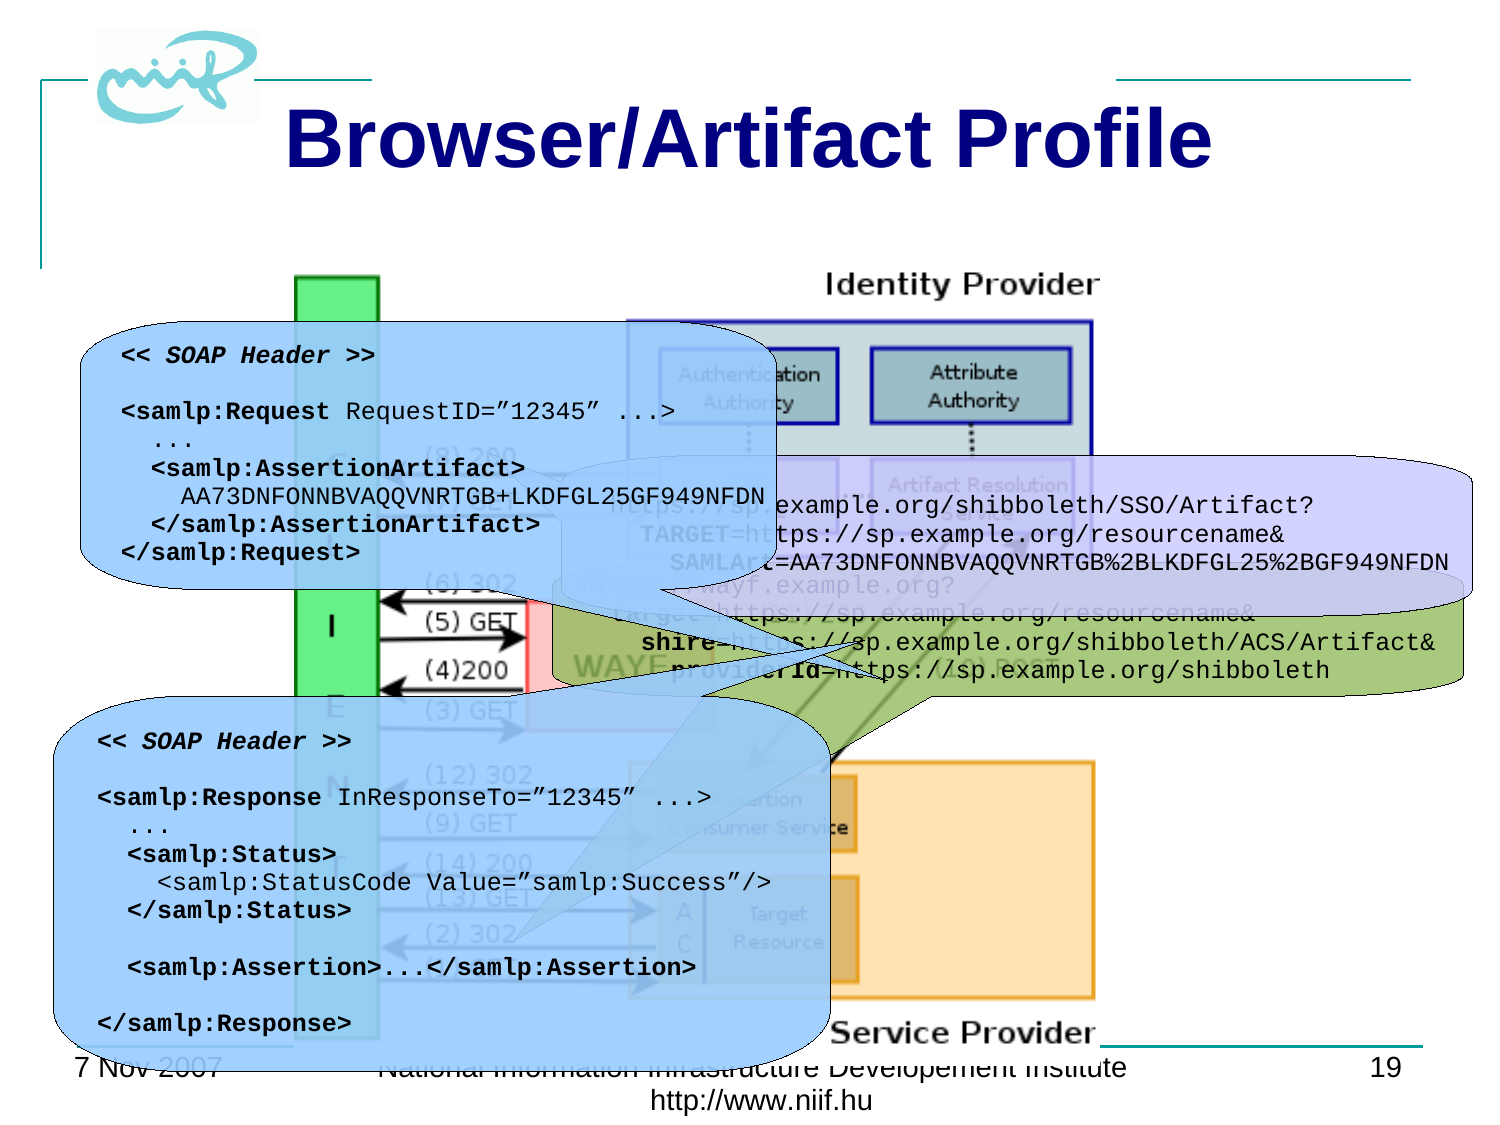

# Browser/Artifact Profile
<< SOAP Header >>
<samlp:Request RequestID=”12345” ...>
 ...
 <samlp:AssertionArtifact>
 AA73DNFONNBVAQQVNRTGB+LKDFGL25GF949NFDN
 </samlp:AssertionArtifact>
</samlp:Request>
https://sp.example.org/shibboleth/SSO/Artifact?
 TARGET=https://sp.example.org/resourcename&
 SAMLArt=AA73DNFONNBVAQQVNRTGB%2BLKDFGL25%2BGF949NFDN
https://wayf.example.org?
 target=https://sp.example.org/resourcename&
 shire=https://sp.example.org/shibboleth/ACS/Artifact&
 providerId=https://sp.example.org/shibboleth
<< SOAP Header >>
<samlp:Response InResponseTo=”12345” ...>
 ...
 <samlp:Status>
 <samlp:StatusCode Value=”samlp:Success”/>
 </samlp:Status>
 <samlp:Assertion>...</samlp:Assertion>
</samlp:Response>